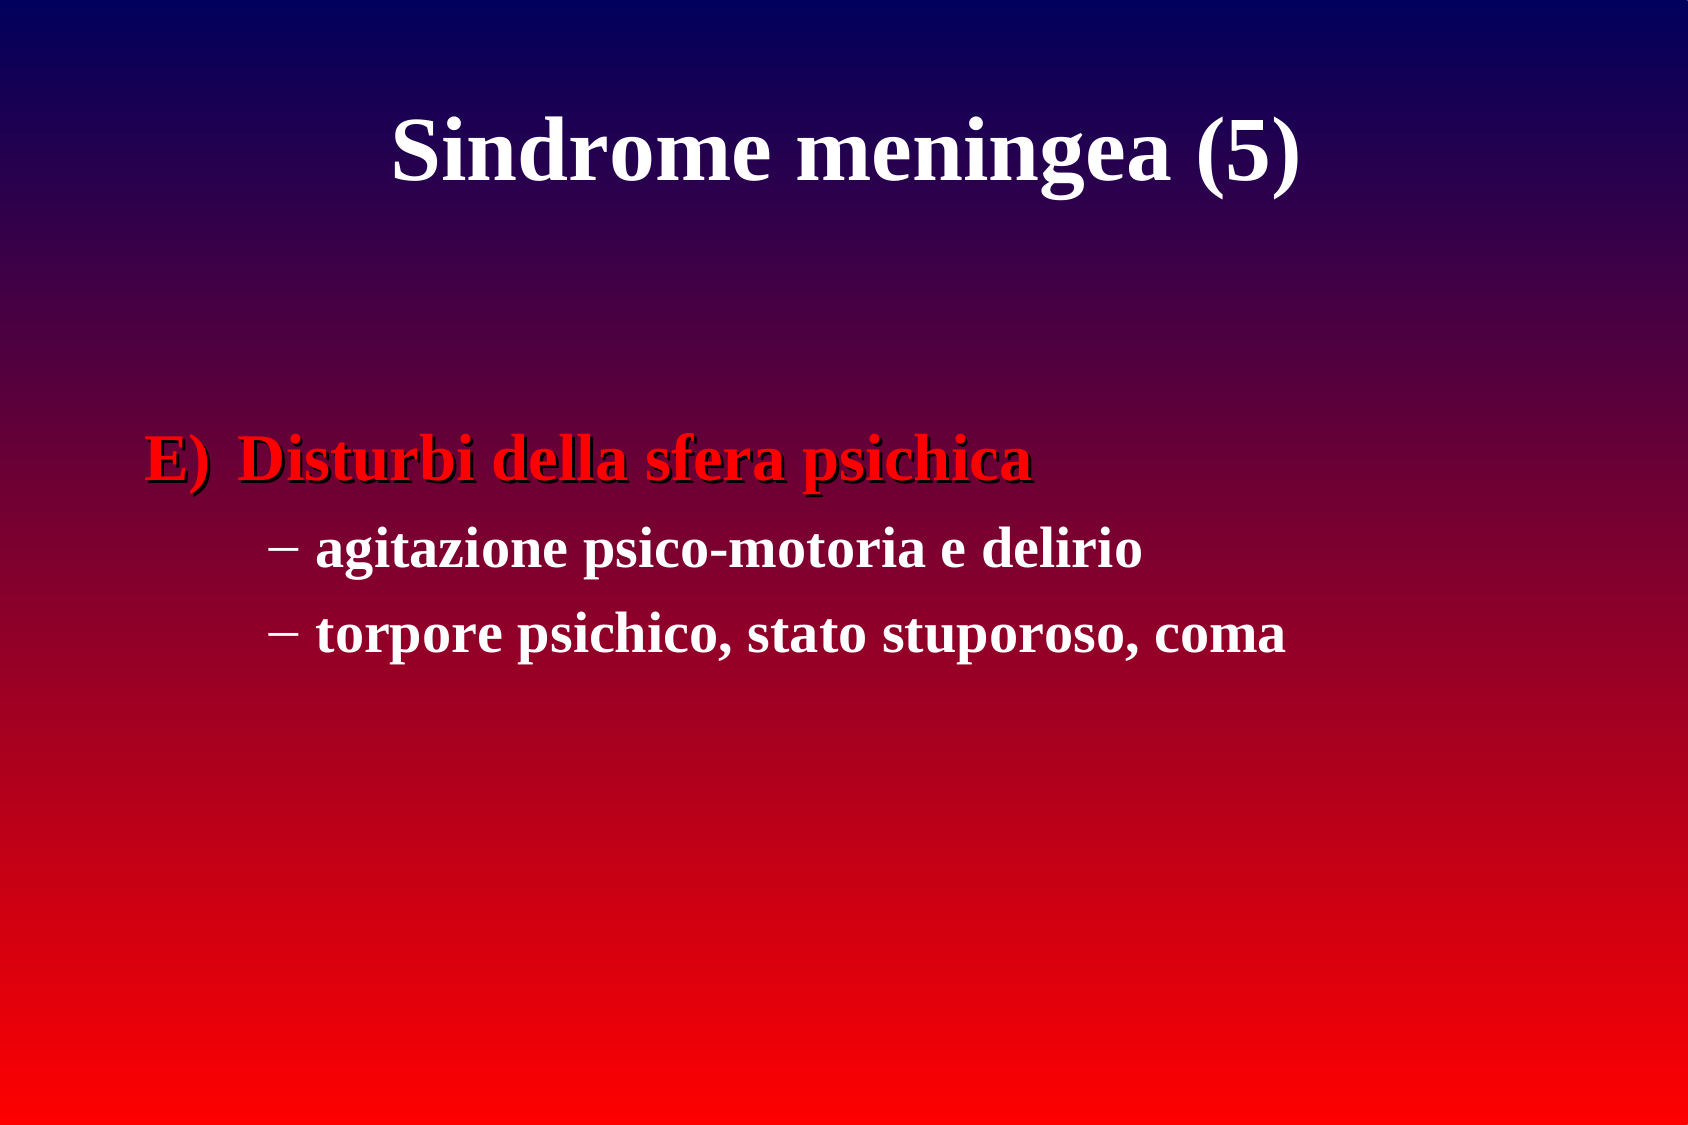

Sindrome meningea (5)
E)	Disturbi della sfera psichica
agitazione psico-motoria e delirio
torpore psichico, stato stuporoso, coma